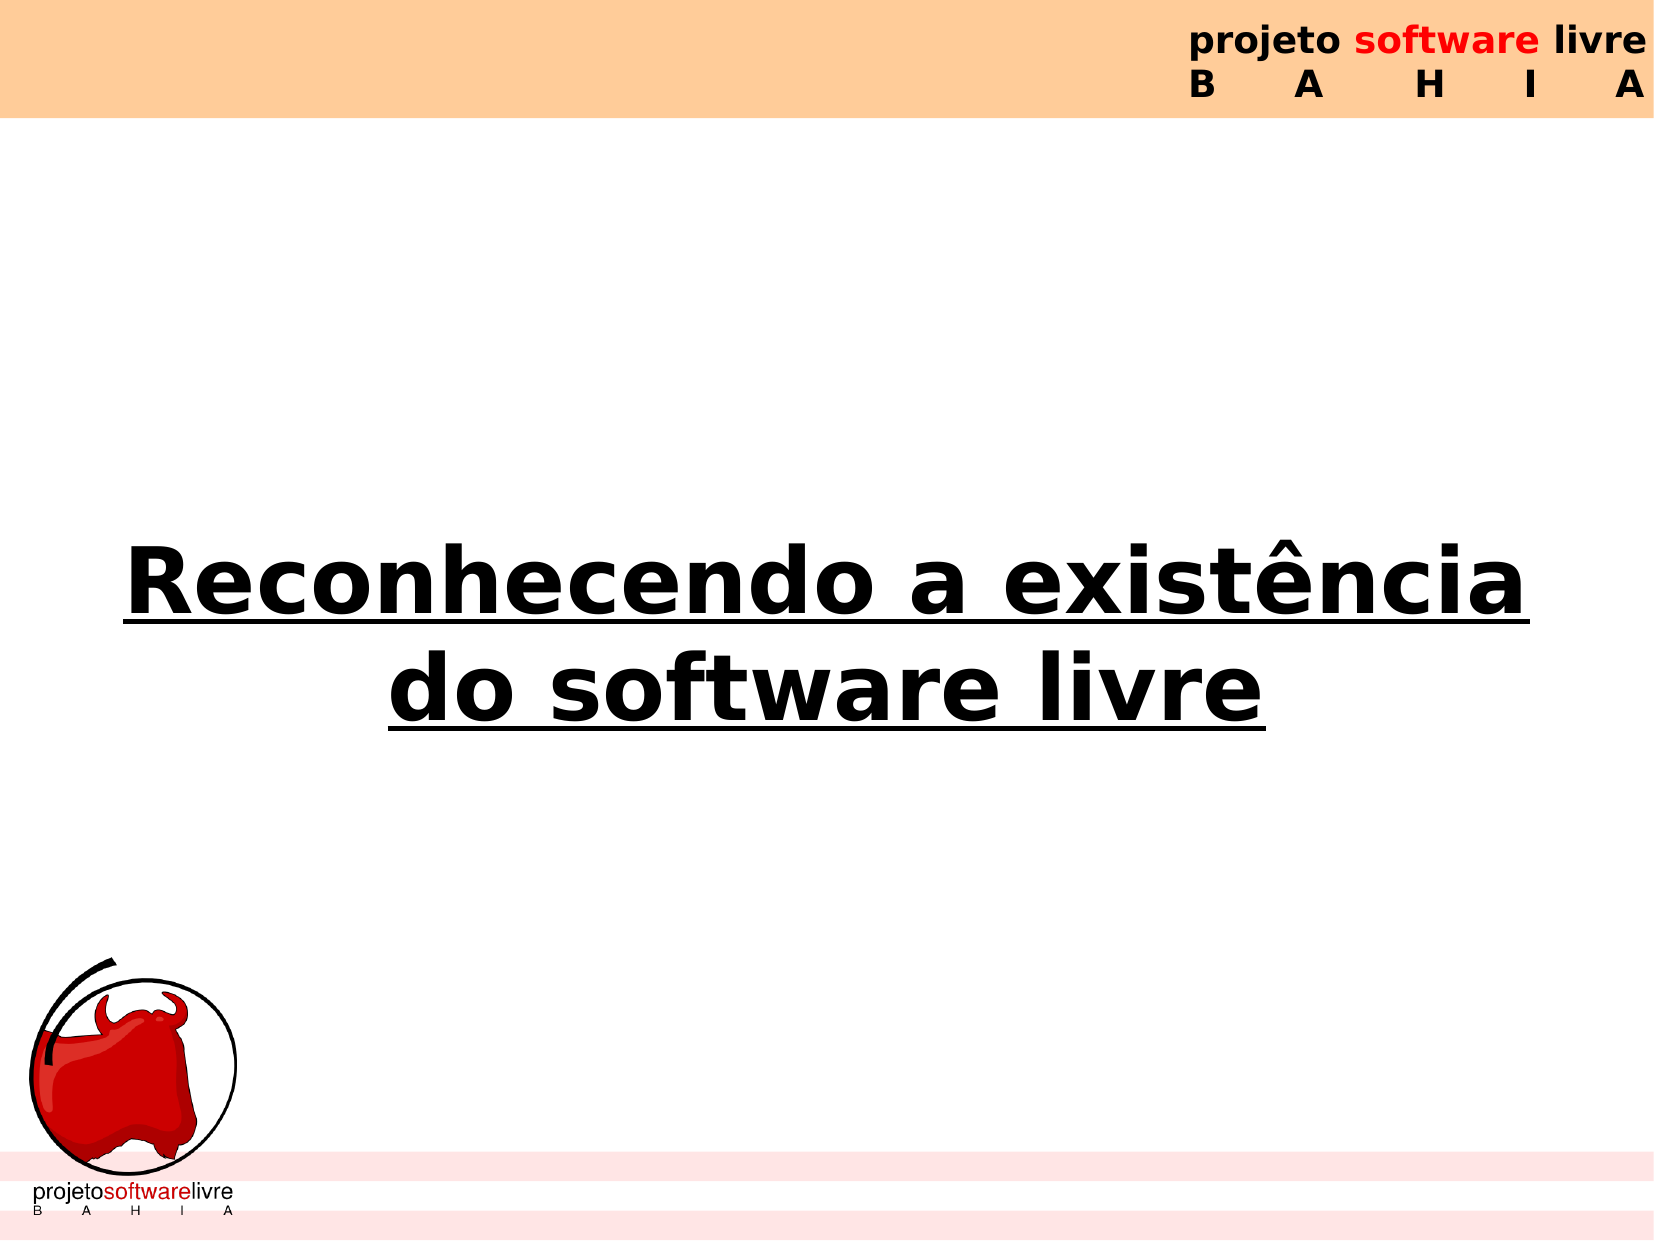

# Reconhecendo a existência do software livre